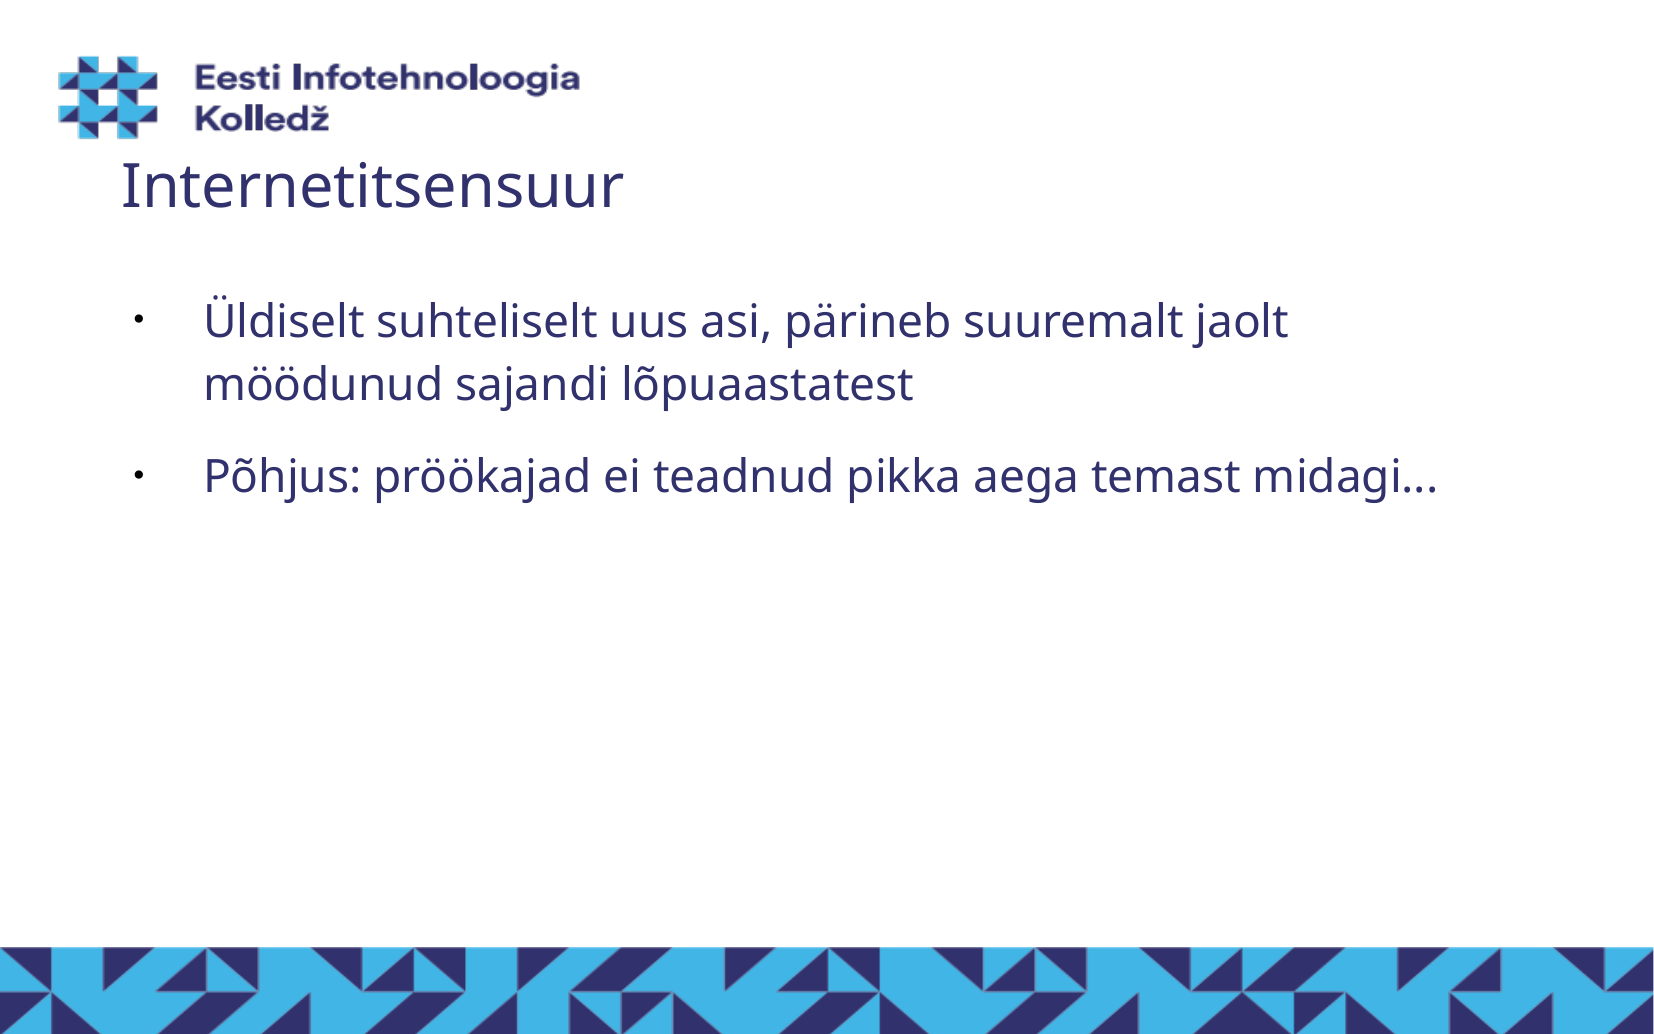

# Internetitsensuur
Üldiselt suhteliselt uus asi, pärineb suuremalt jaolt möödunud sajandi lõpuaastatest
Põhjus: pröökajad ei teadnud pikka aega temast midagi...